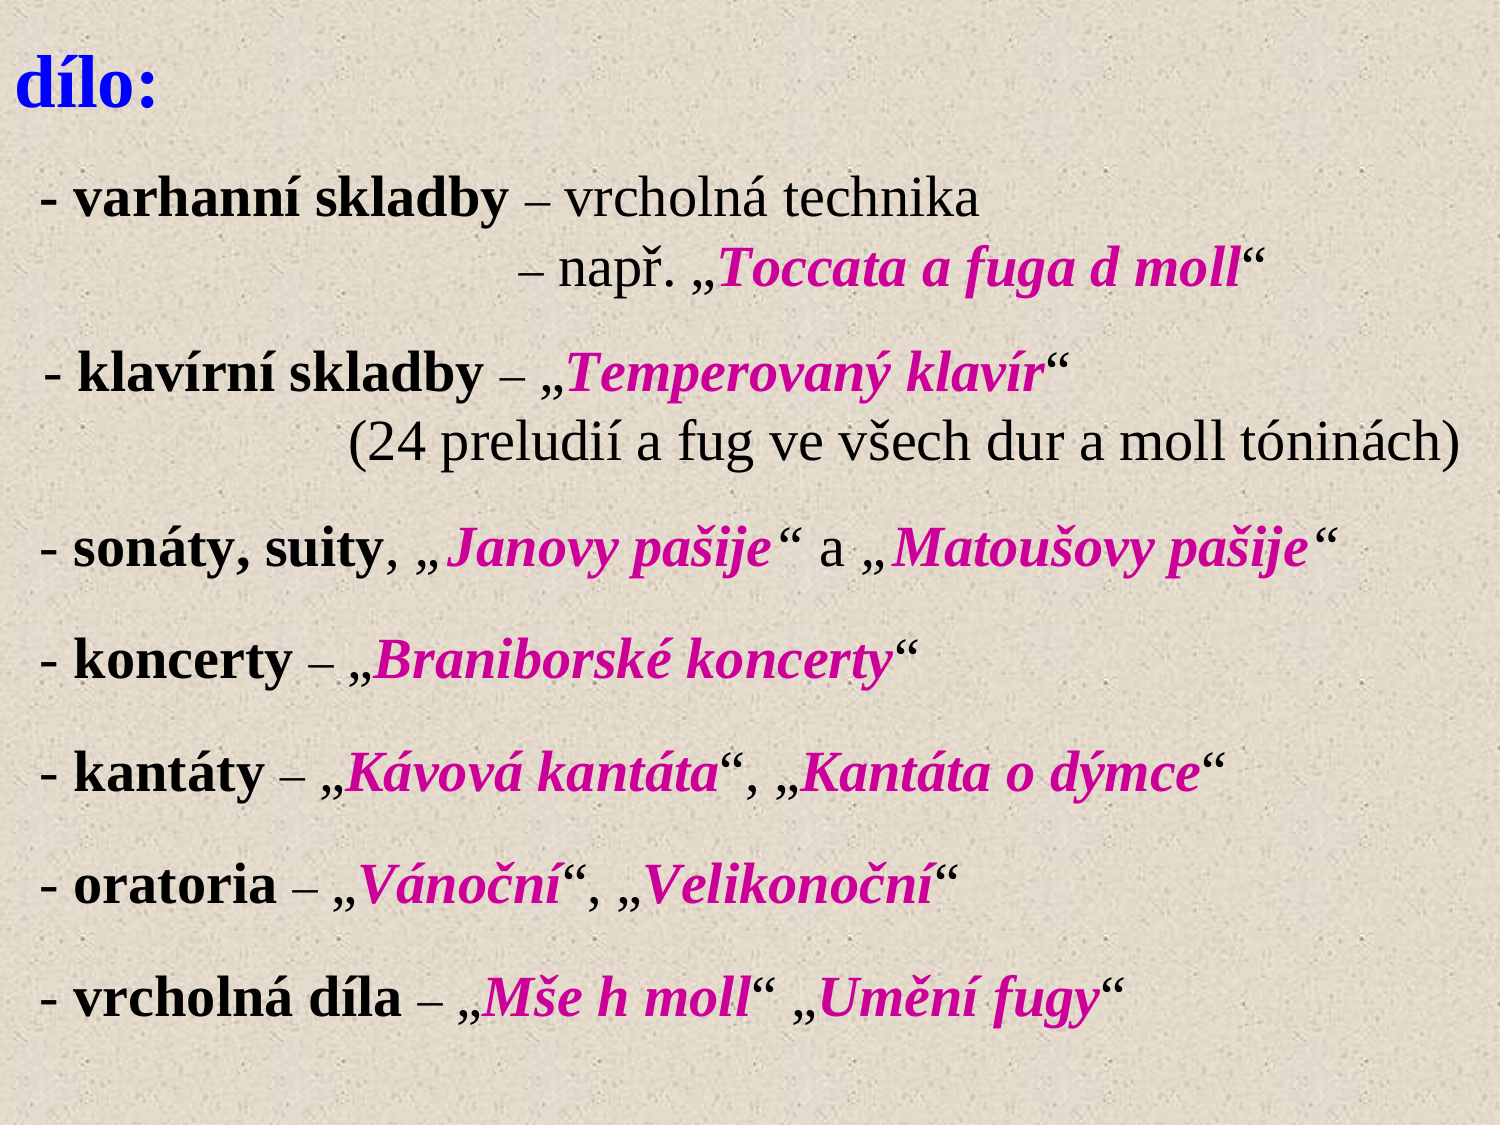

dílo:
- varhanní skladby – vrcholná technika
 			 – např. „Toccata a fuga d moll“
 - klavírní skladby – „Temperovaný klavír“
 (24 preludií a fug ve všech dur a moll tóninách)
- sonáty, suity, „Janovy pašije“ a „Matoušovy pašije“
- koncerty – „Braniborské koncerty“
- kantáty – „Kávová kantáta“, „Kantáta o dýmce“
- oratoria – „Vánoční“, „Velikonoční“
- vrcholná díla – „Mše h moll“ „Umění fugy“